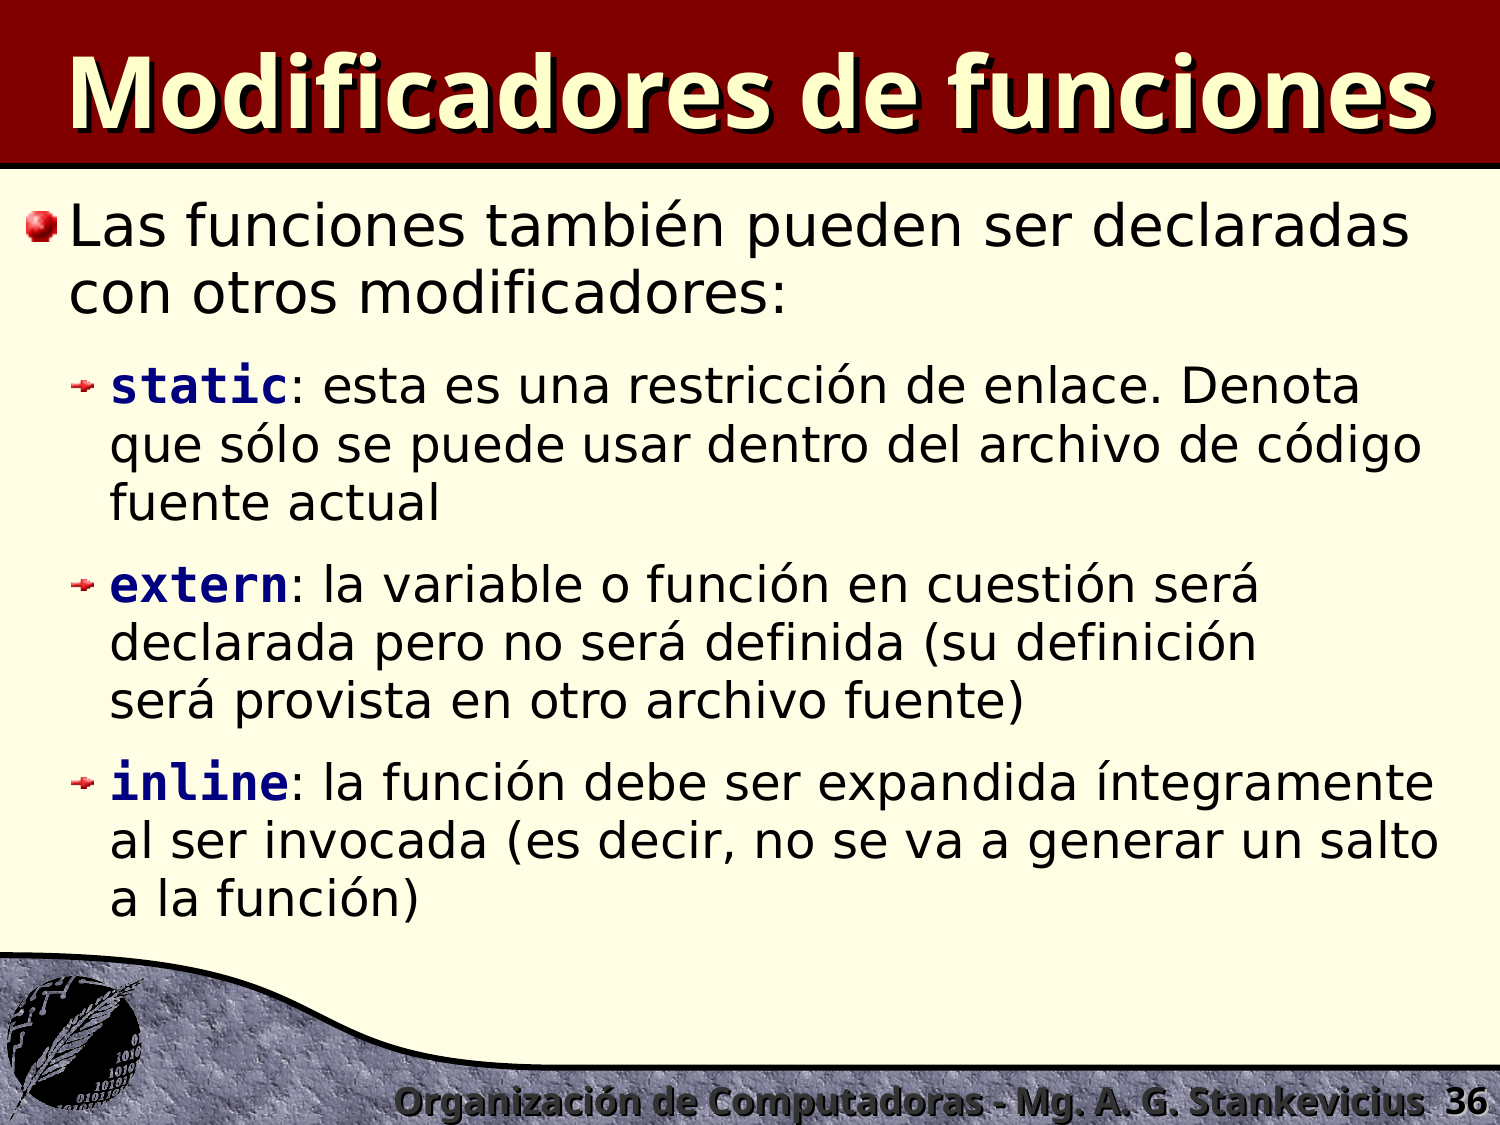

# Modificadores de funciones
Las funciones también pueden ser declaradas con otros modificadores:
static: esta es una restricción de enlace. Denota
que sólo se puede usar dentro del archivo de código fuente actual
extern: la variable o función en cuestión será declarada pero no será definida (su definición
será provista en otro archivo fuente)
inline: la función debe ser expandida íntegramente al ser invocada (es decir, no se va a generar un salto a la función)
36